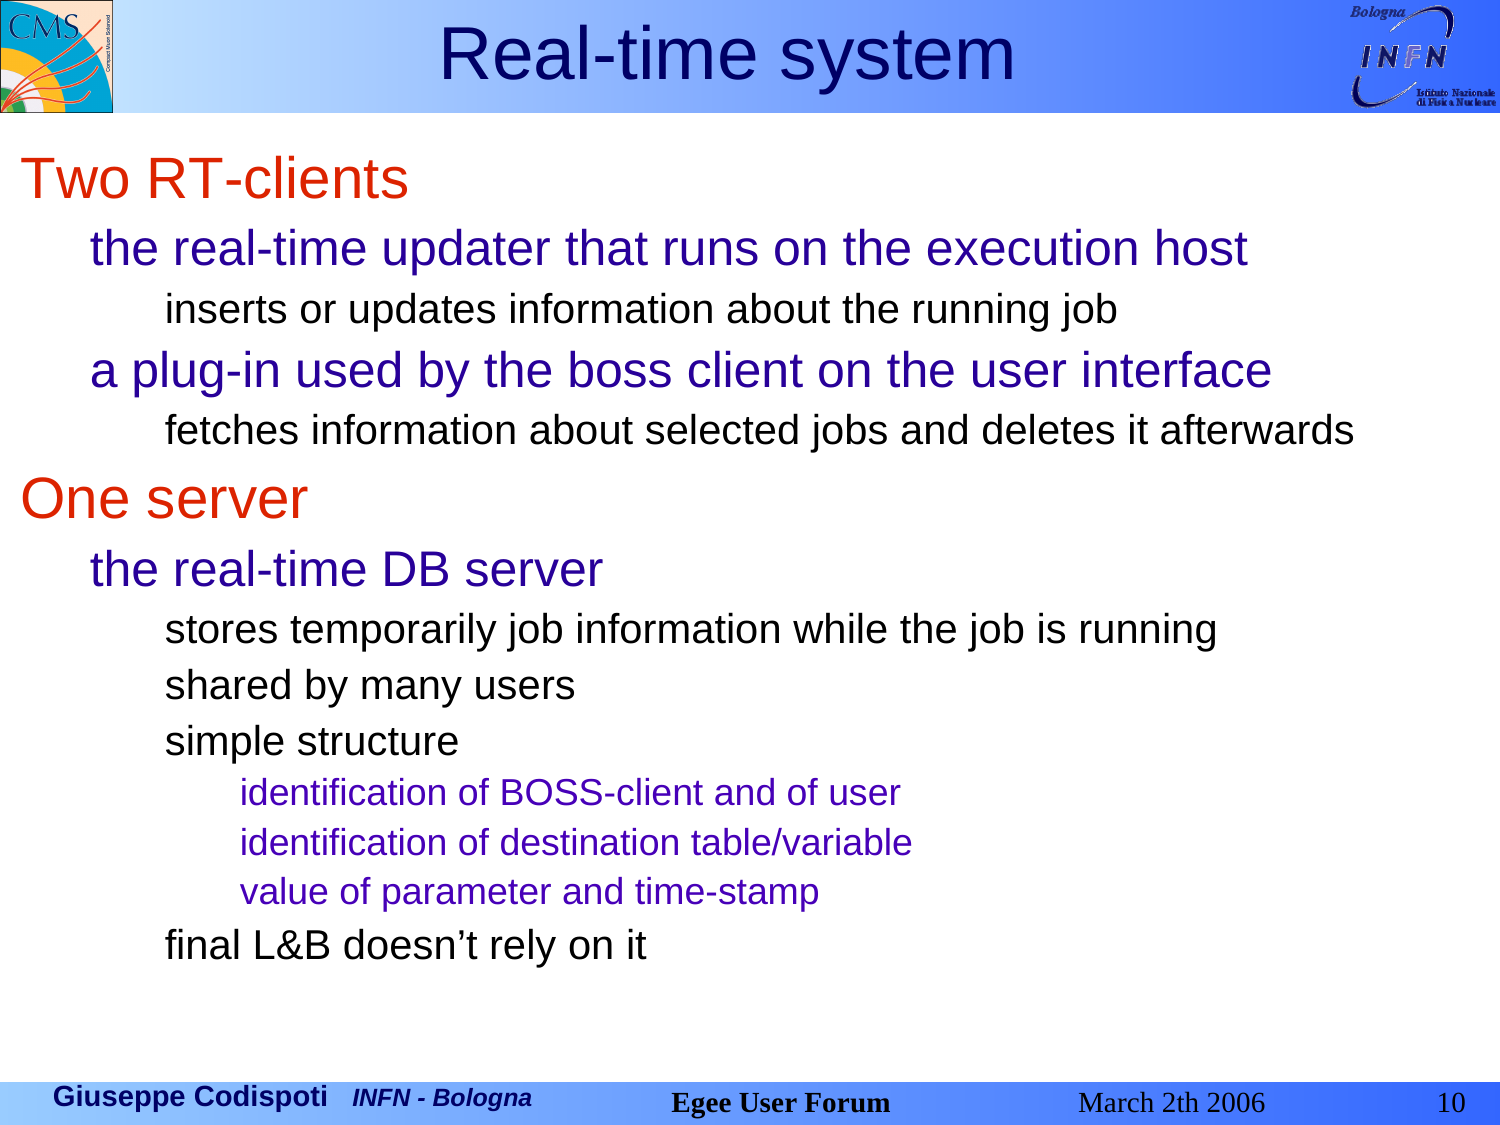

# Real-time system
Two RT-clients
the real-time updater that runs on the execution host
inserts or updates information about the running job
a plug-in used by the boss client on the user interface
fetches information about selected jobs and deletes it afterwards
One server
the real-time DB server
stores temporarily job information while the job is running
shared by many users
simple structure
identification of BOSS-client and of user
identification of destination table/variable
value of parameter and time-stamp
final L&B doesn’t rely on it
Egee User Forum
March 2th 2006
10